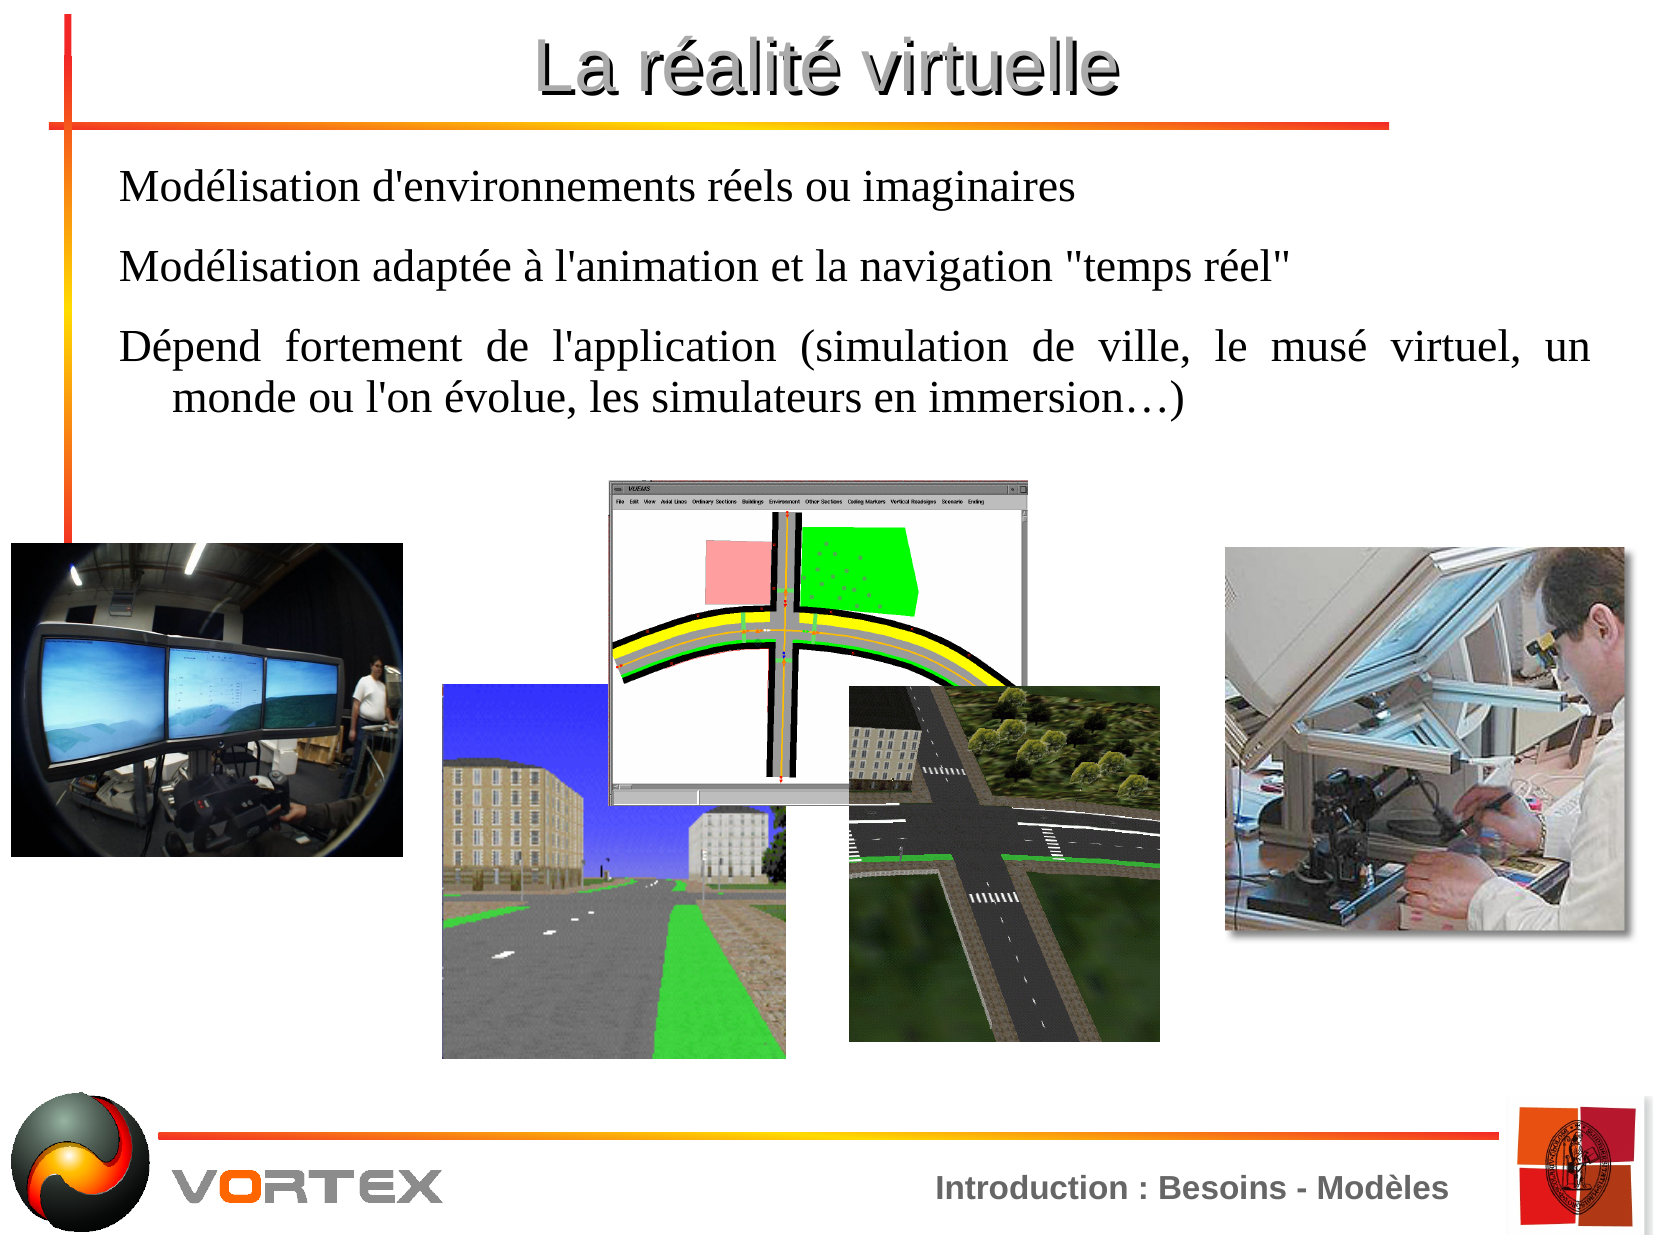

# La réalité virtuelle
Modélisation d'environnements réels ou imaginaires
Modélisation adaptée à l'animation et la navigation "temps réel"
Dépend fortement de l'application (simulation de ville, le musé virtuel, un monde ou l'on évolue, les simulateurs en immersion…)